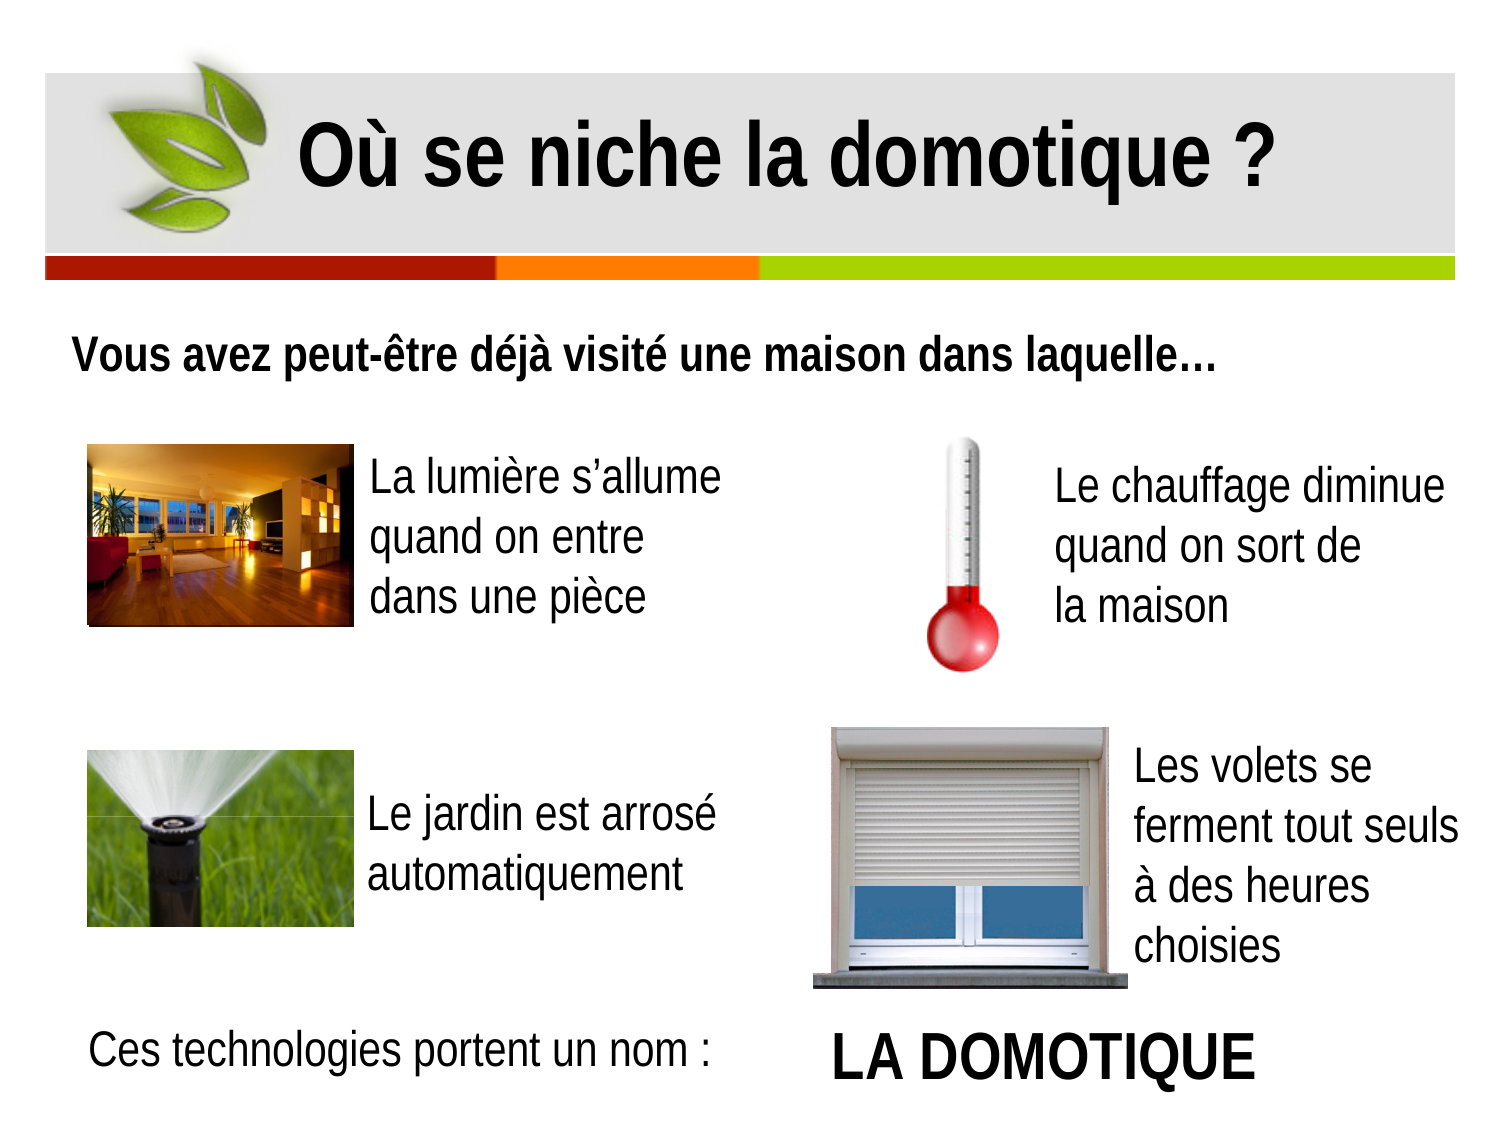

Où se niche la domotique ?
# Vous avez peut-être déjà visité une maison dans laquelle…
La lumière s’allume
quand on entre
dans une pièce
Le chauffage diminue
quand on sort de
la maison
Les volets se ferment tout seuls à des heures choisies
Le jardin est arrosé
automatiquement
LA DOMOTIQUE
Ces technologies portent un nom :